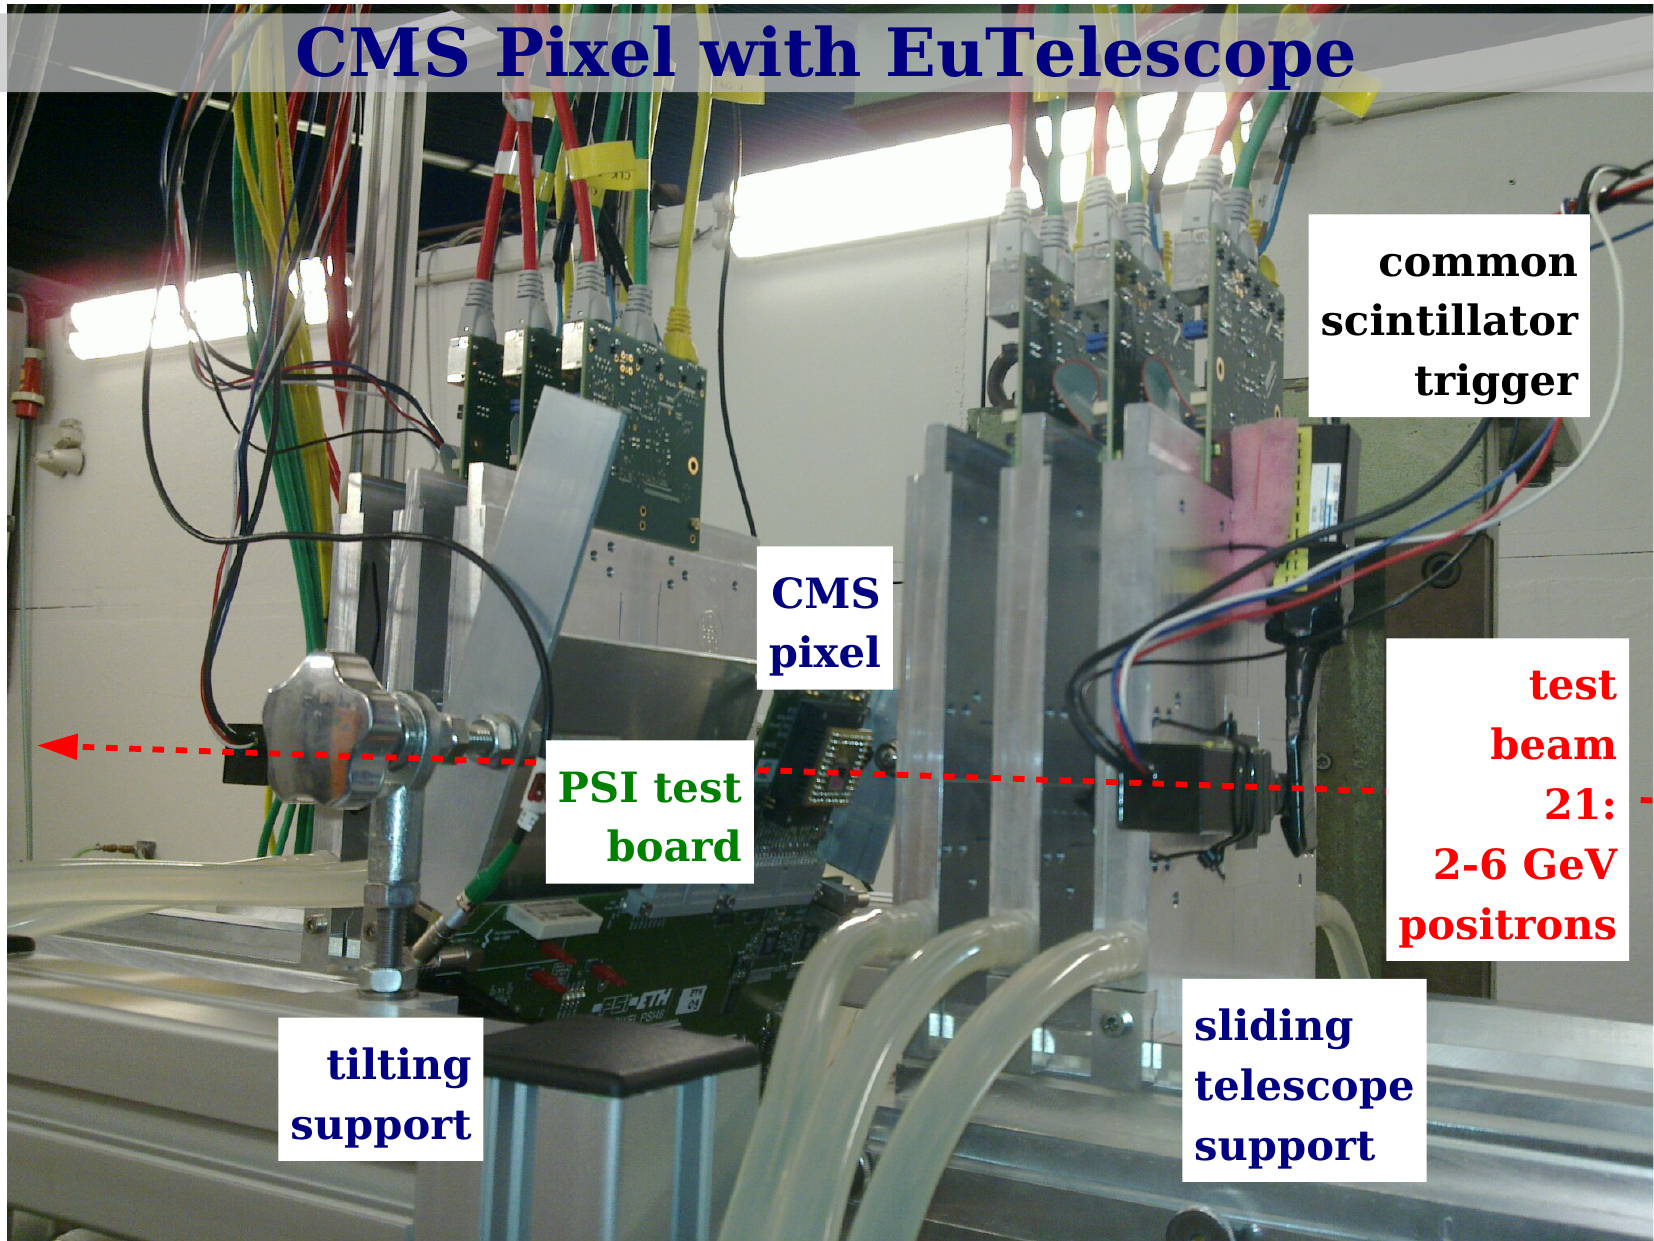

# CMS Pixel with EuTelescope
common
scintillator
trigger
CMS
pixel
test
beam
21:
2-6 GeV
positrons
PSI test
board
sliding
telescope
support
tilting
support